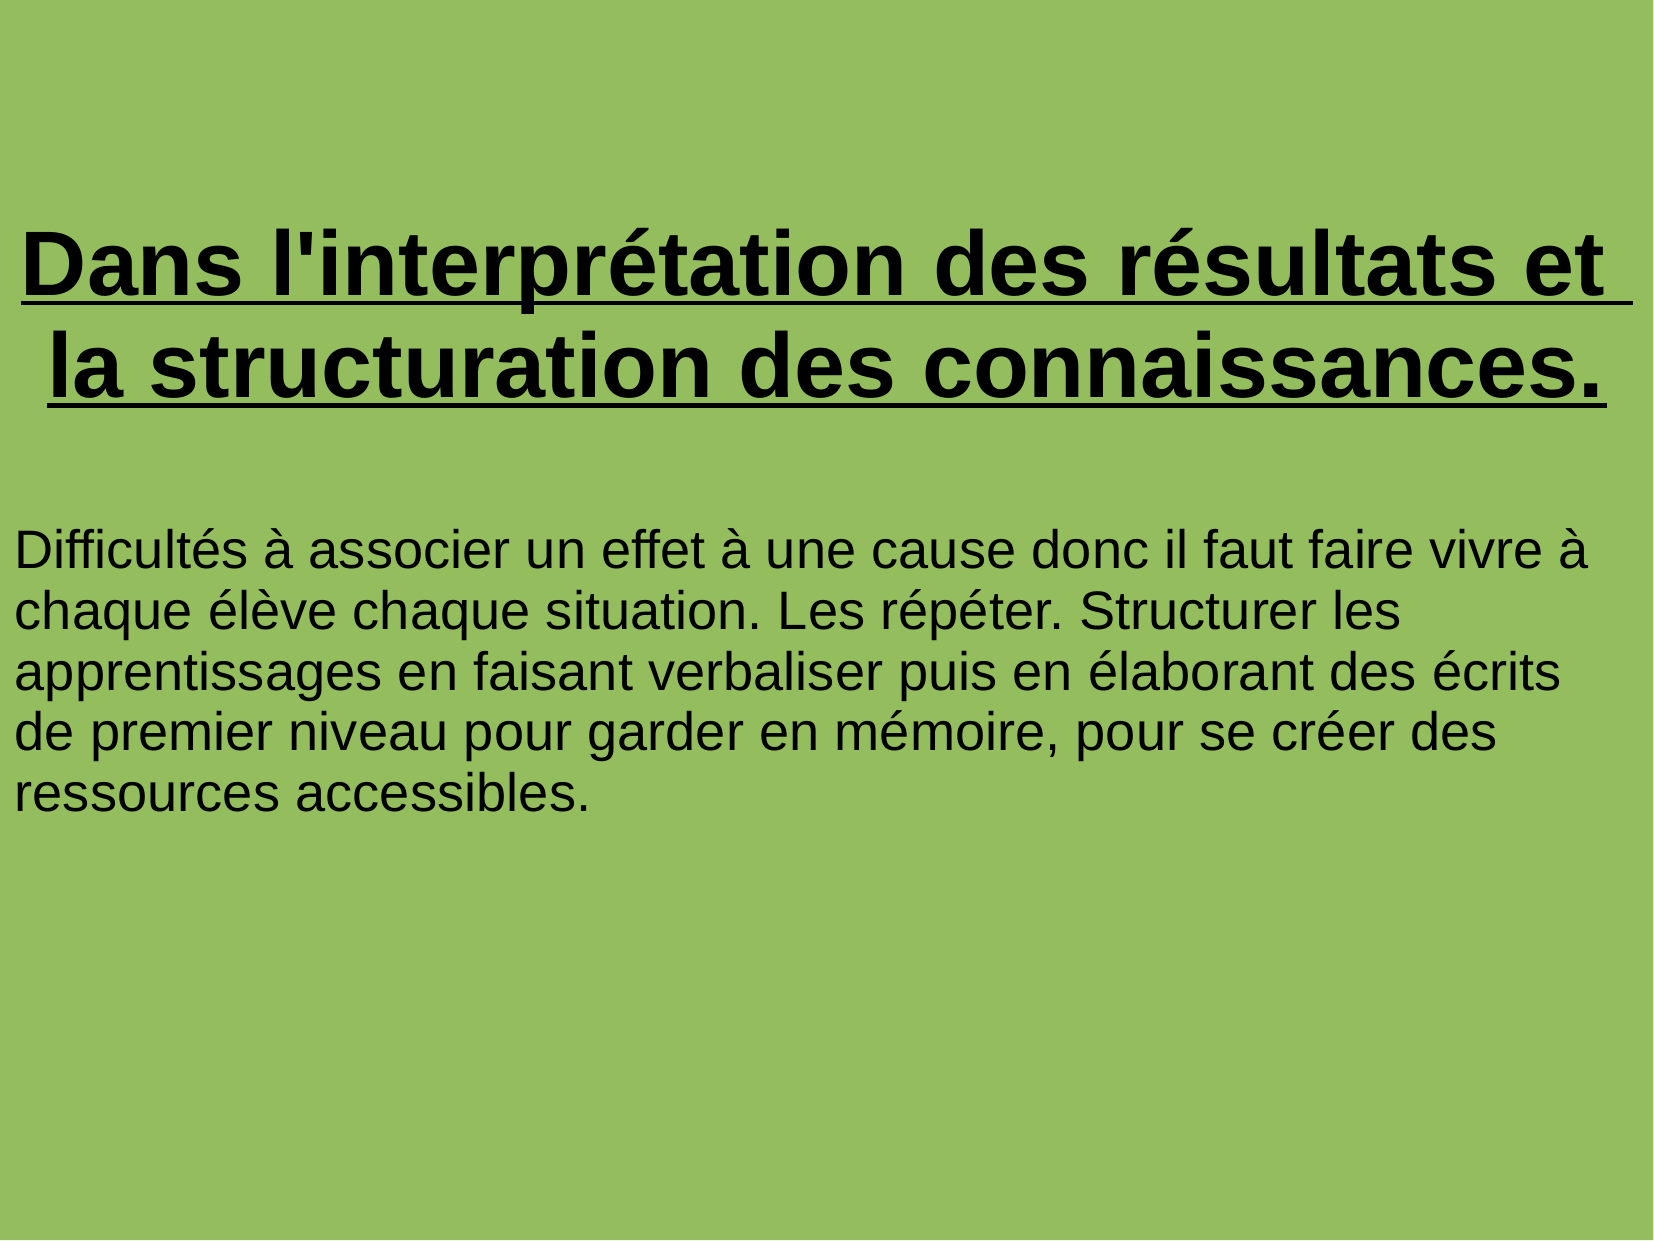

Dans l'interprétation des résultats et la structuration des connaissances.
Difficultés à associer un effet à une cause donc il faut faire vivre à chaque élève chaque situation. Les répéter. Structurer les apprentissages en faisant verbaliser puis en élaborant des écrits de premier niveau pour garder en mémoire, pour se créer des ressources accessibles.